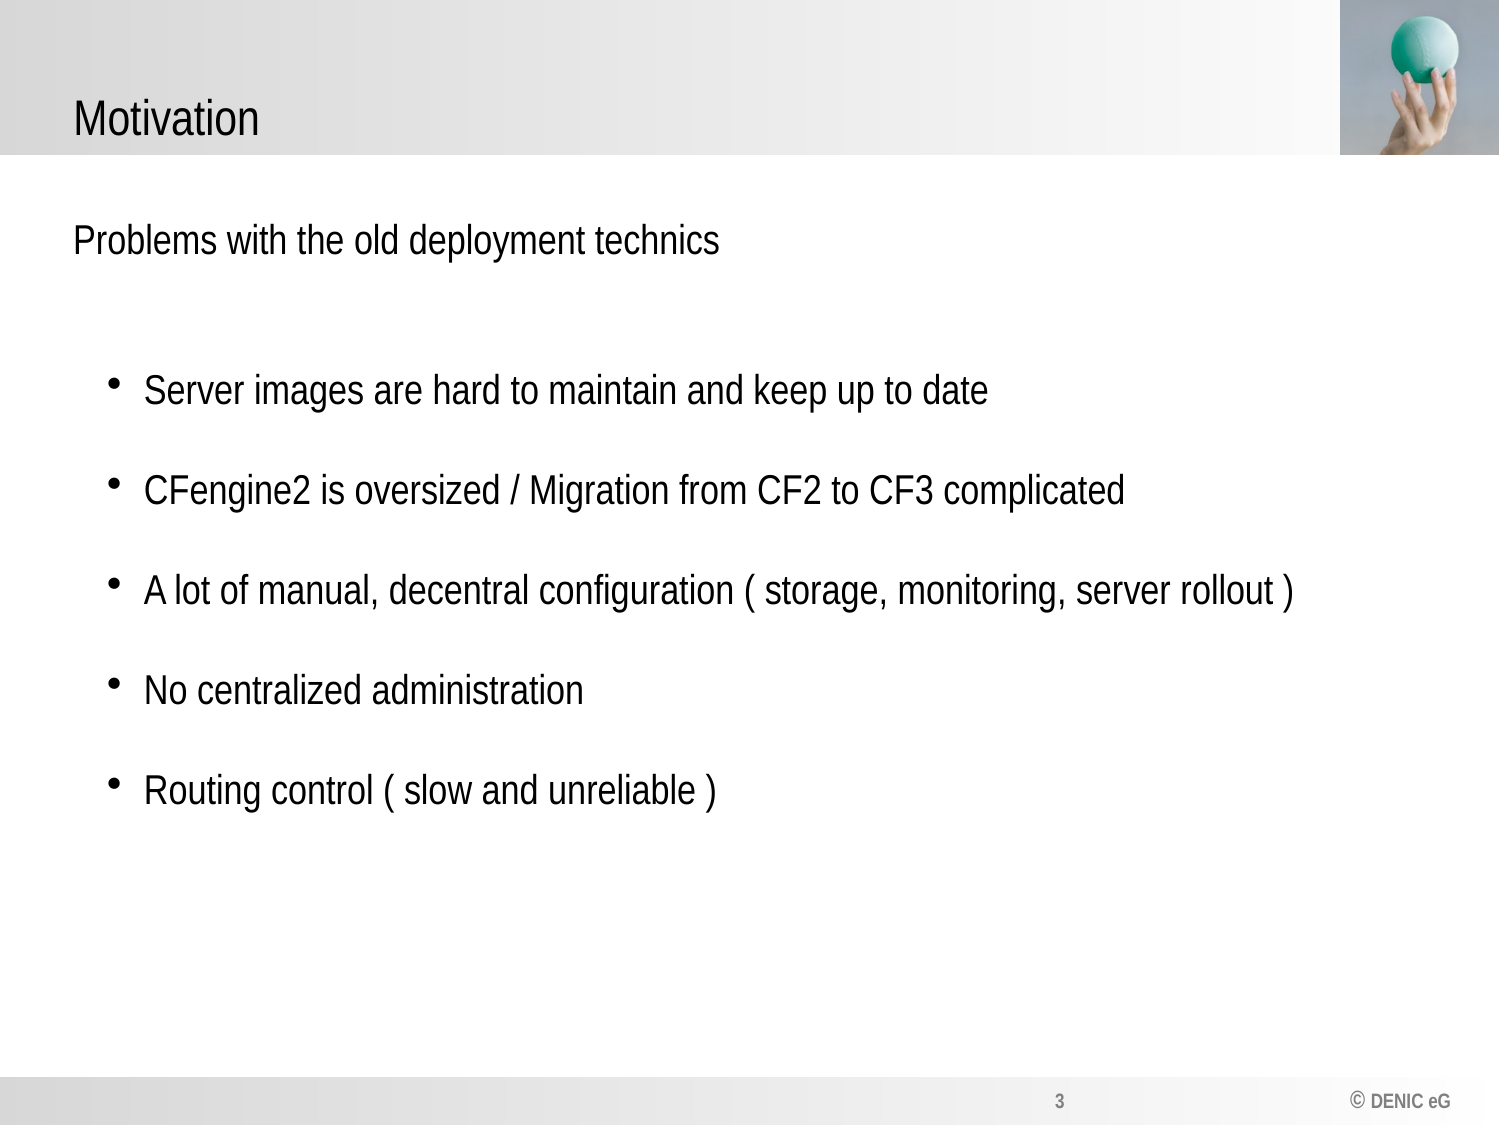

Motivation
Problems with the old deployment technics
Server images are hard to maintain and keep up to date
CFengine2 is oversized / Migration from CF2 to CF3 complicated
A lot of manual, decentral configuration ( storage, monitoring, server rollout )
No centralized administration
Routing control ( slow and unreliable )
 © DENIC eG